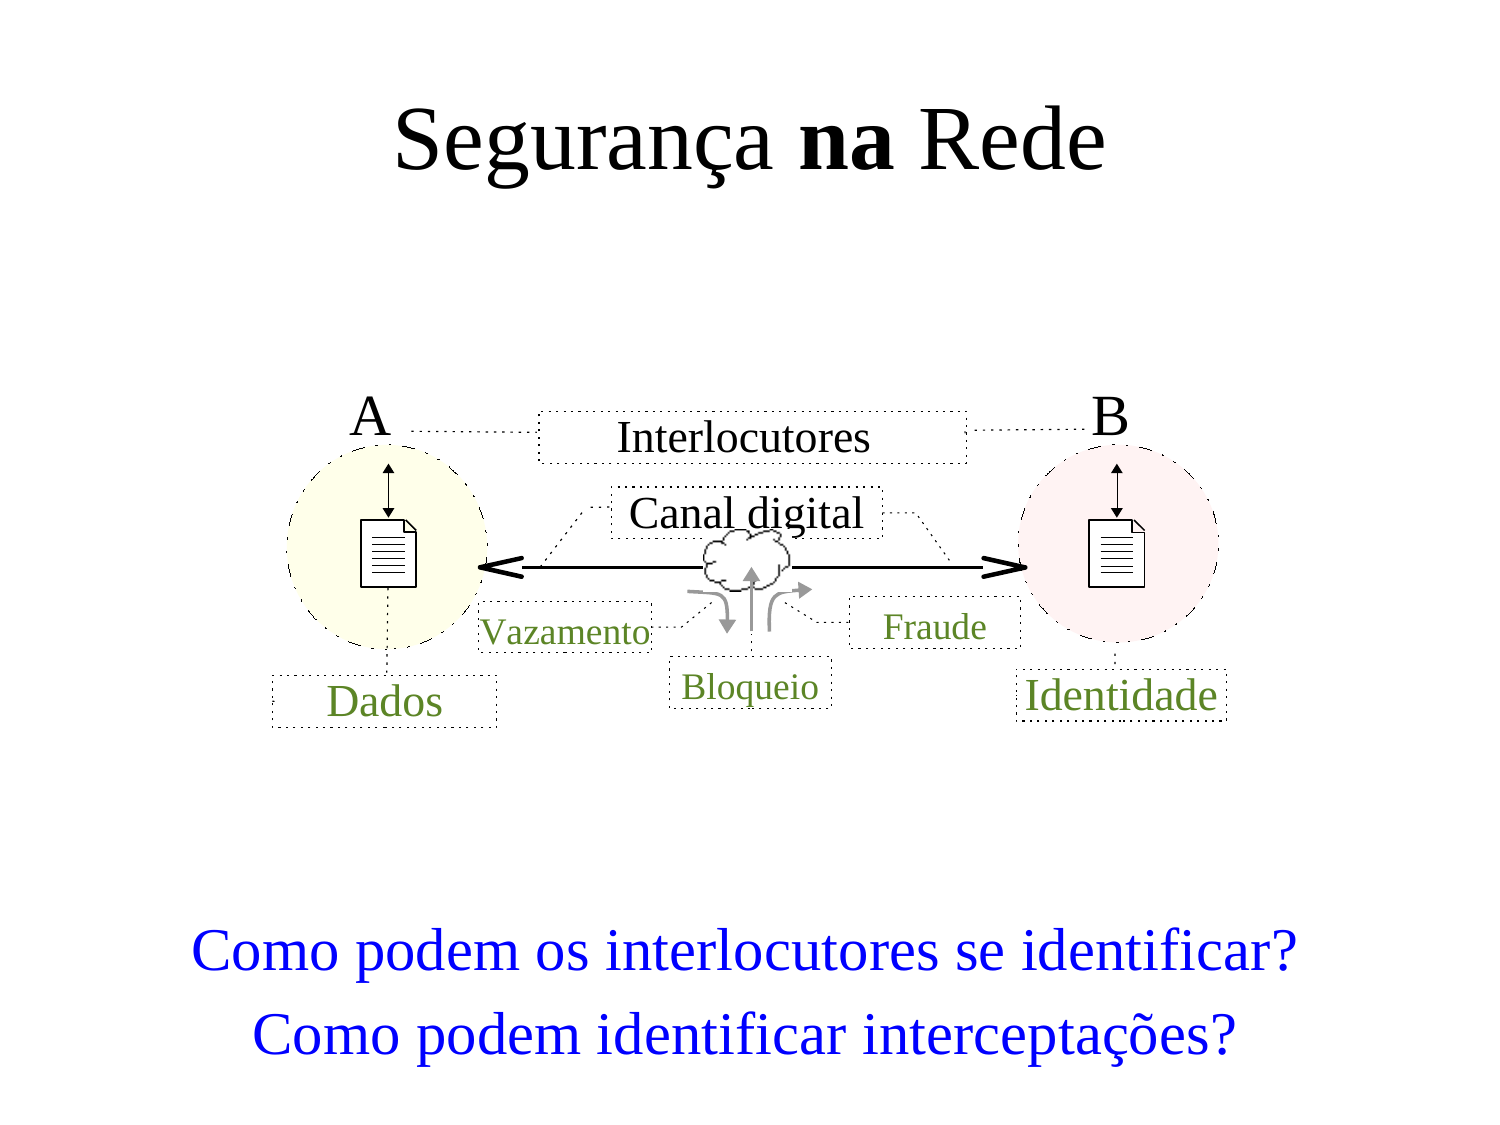

# Segurança na Rede
A
B
Como podem os interlocutores se identificar?
Como podem identificar interceptações?